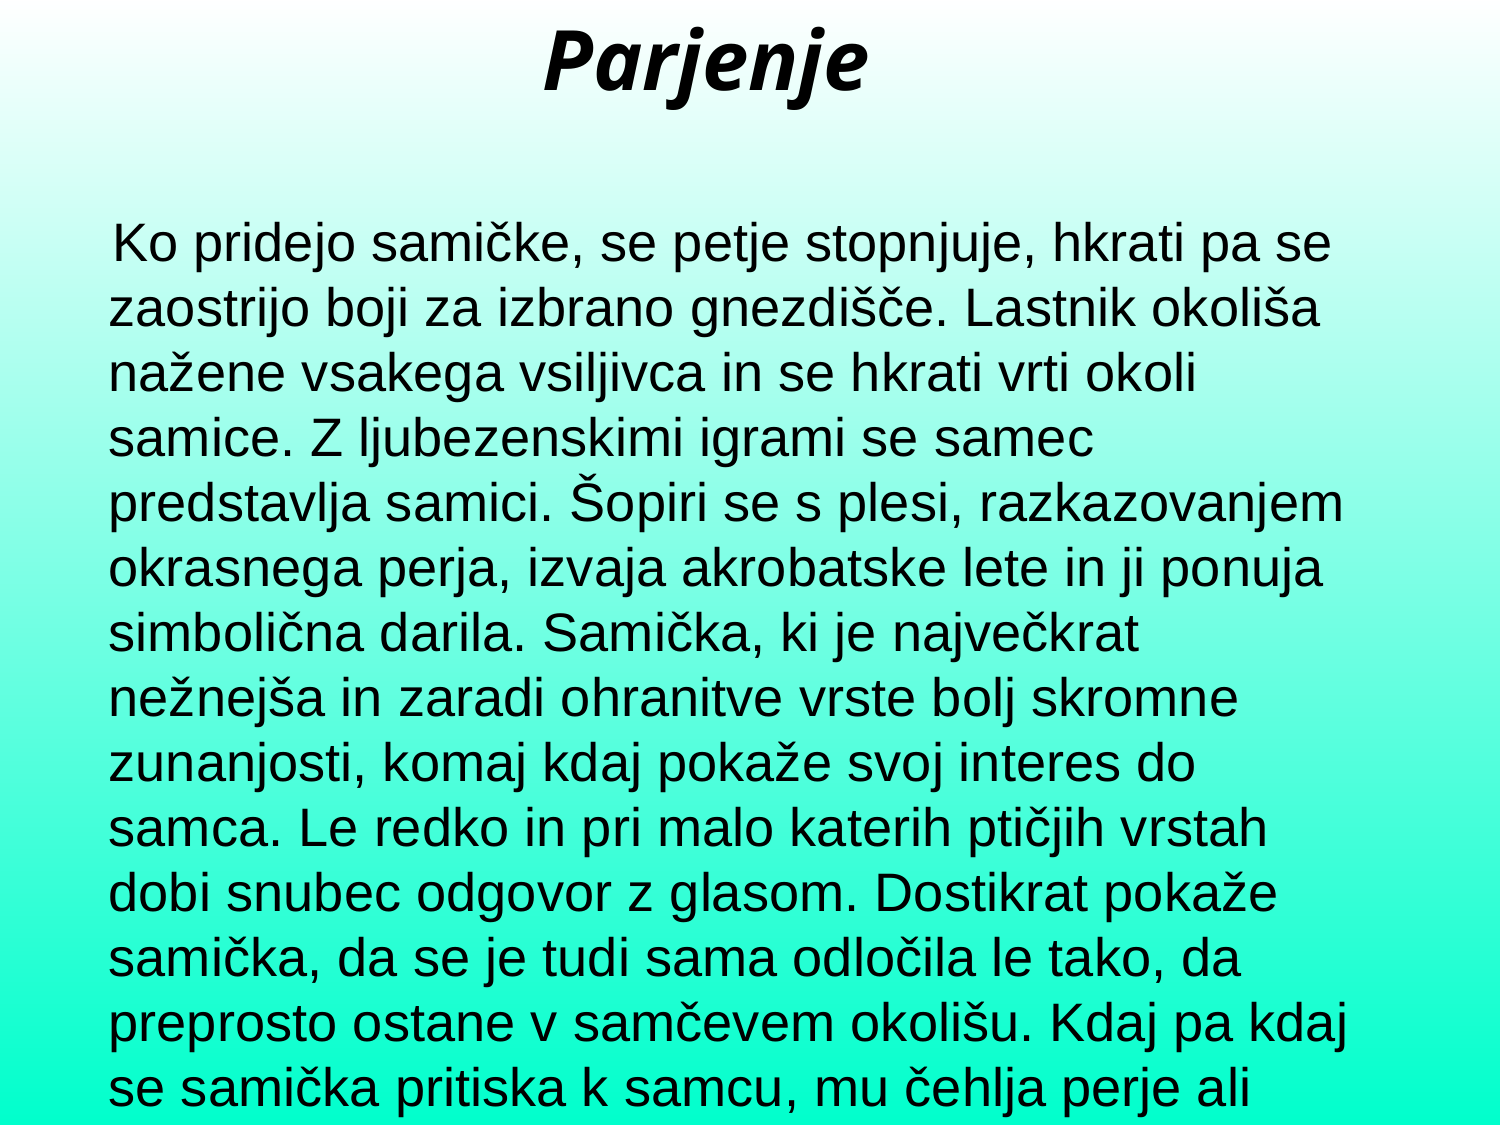

Parjenje
 Ko pridejo samičke, se petje stopnjuje, hkrati pa se zaostrijo boji za izbrano gnezdišče. Lastnik okoliša nažene vsakega vsiljivca in se hkrati vrti okoli samice. Z ljubezenskimi igrami se samec predstavlja samici. Šopiri se s plesi, razkazovanjem okrasnega perja, izvaja akrobatske lete in ji ponuja simbolična darila. Samička, ki je največkrat nežnejša in zaradi ohranitve vrste bolj skromne zunanjosti, komaj kdaj pokaže svoj interes do samca. Le redko in pri malo katerih ptičjih vrstah dobi snubec odgovor z glasom. Dostikrat pokaže samička, da se je tudi sama odločila le tako, da preprosto ostane v samčevem okolišu. Kdaj pa kdaj se samička pritiska k samcu, mu čehlja perje ali vabljivo počene.